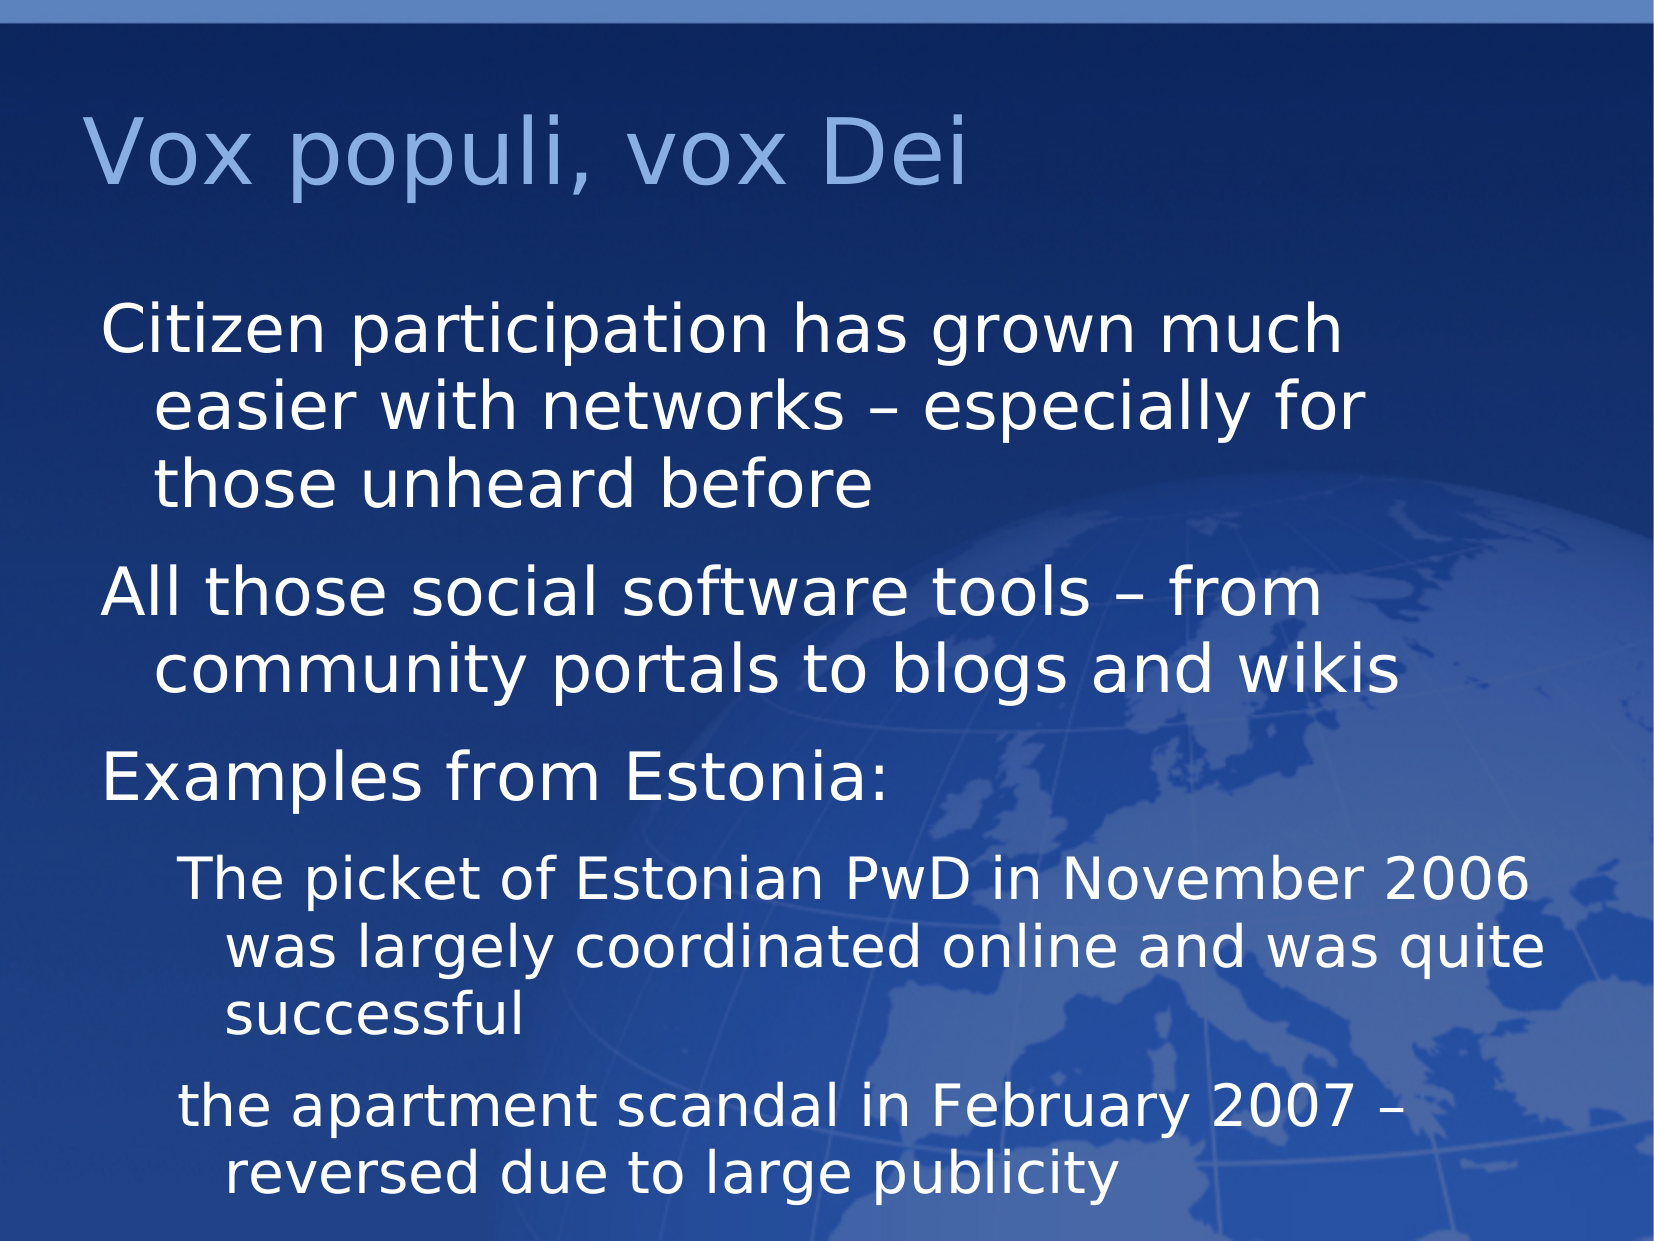

# Vox populi, vox Dei
Citizen participation has grown much easier with networks – especially for those unheard before
All those social software tools – from community portals to blogs and wikis
Examples from Estonia:
The picket of Estonian PwD in November 2006 was largely coordinated online and was quite successful
the apartment scandal in February 2007 – reversed due to large publicity